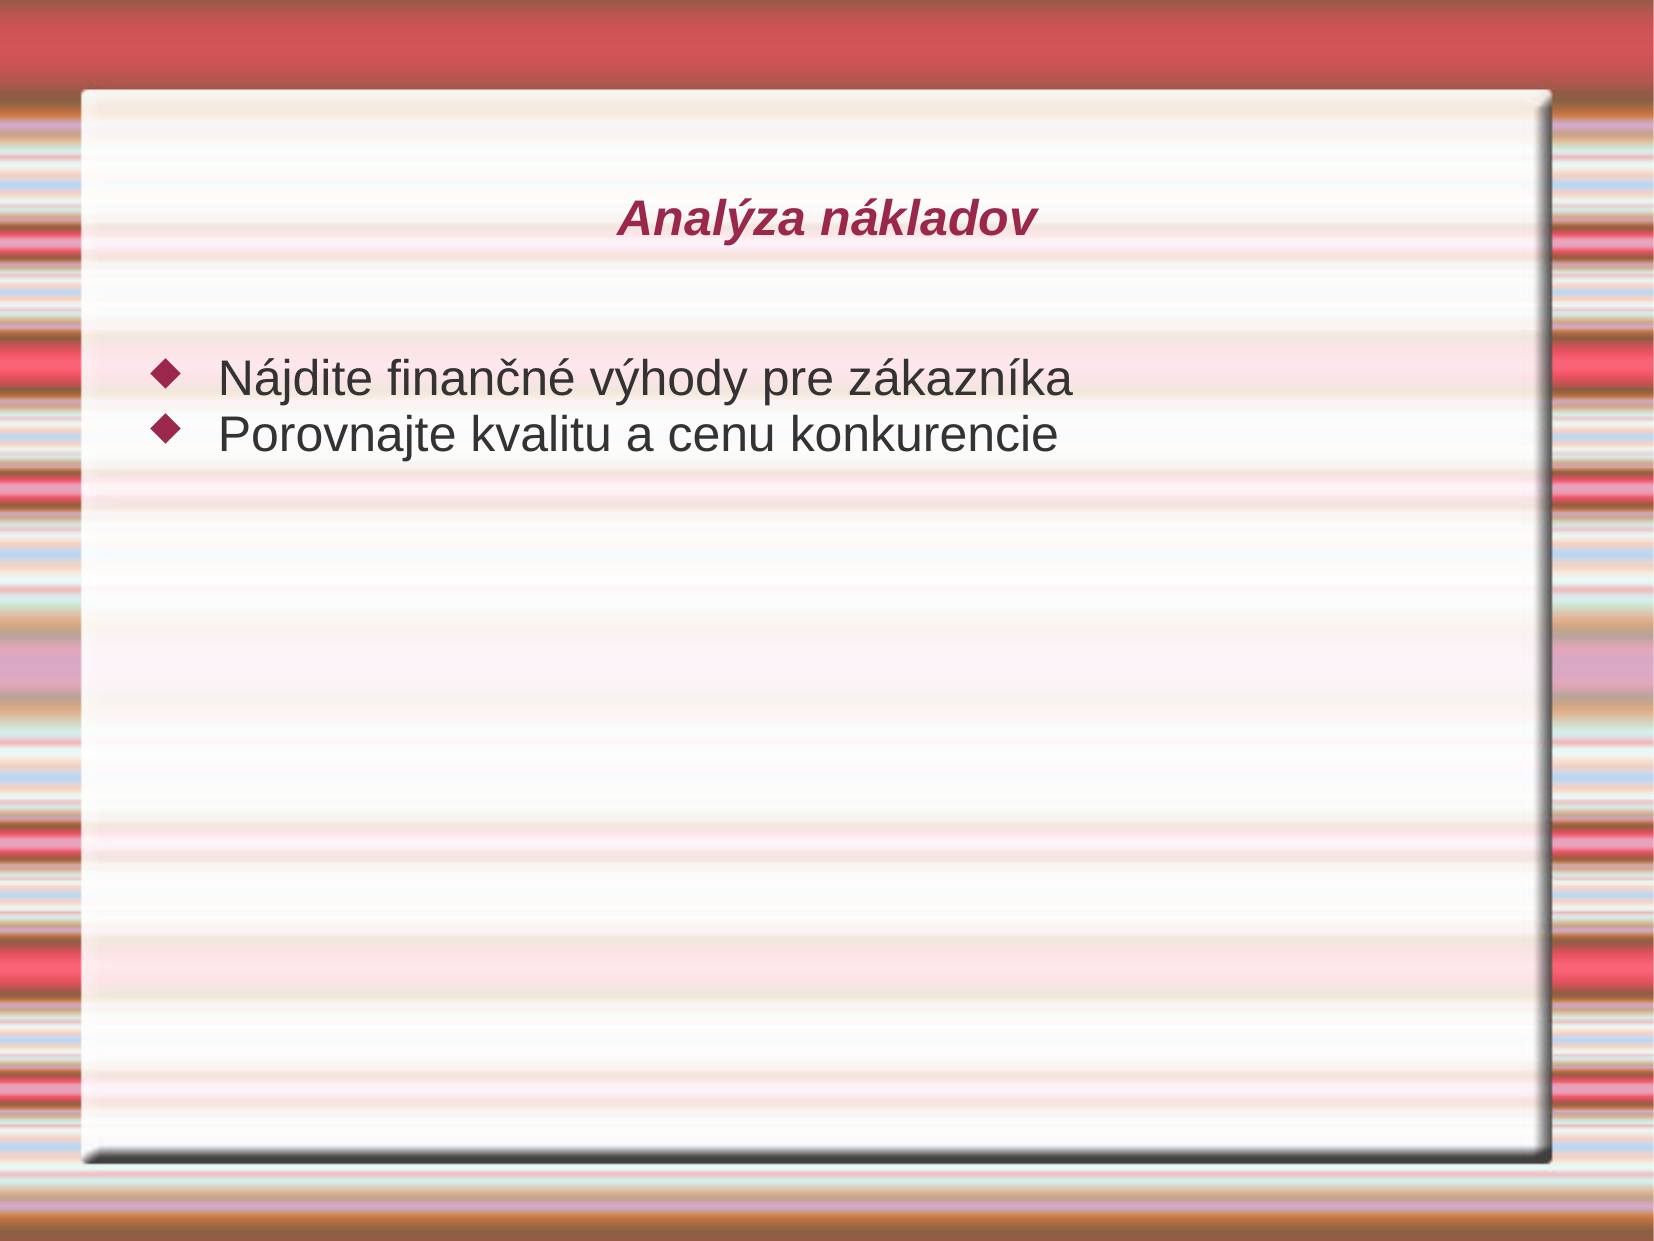

# Analýza nákladov
Nájdite finančné výhody pre zákazníka
Porovnajte kvalitu a cenu konkurencie